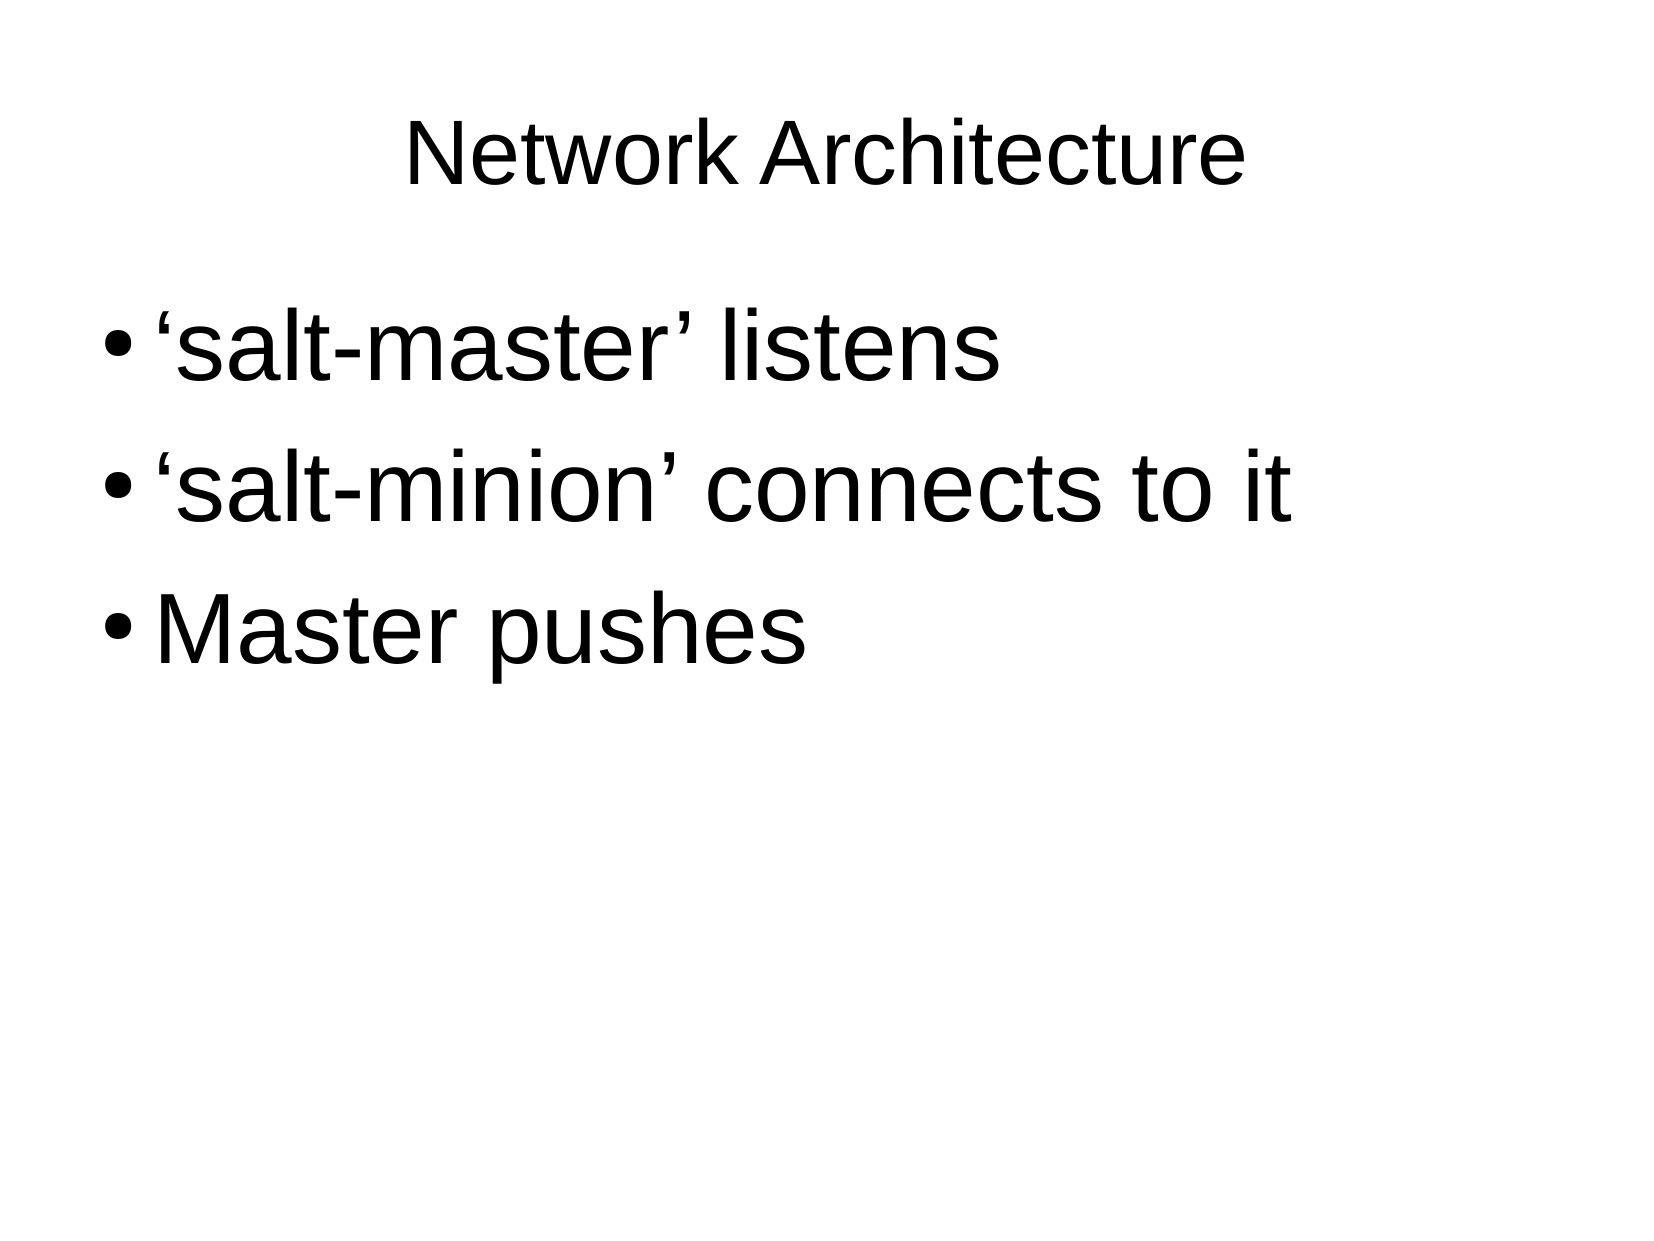

# Network Architecture
‘salt-master’ listens
‘salt-minion’ connects to it
Master pushes